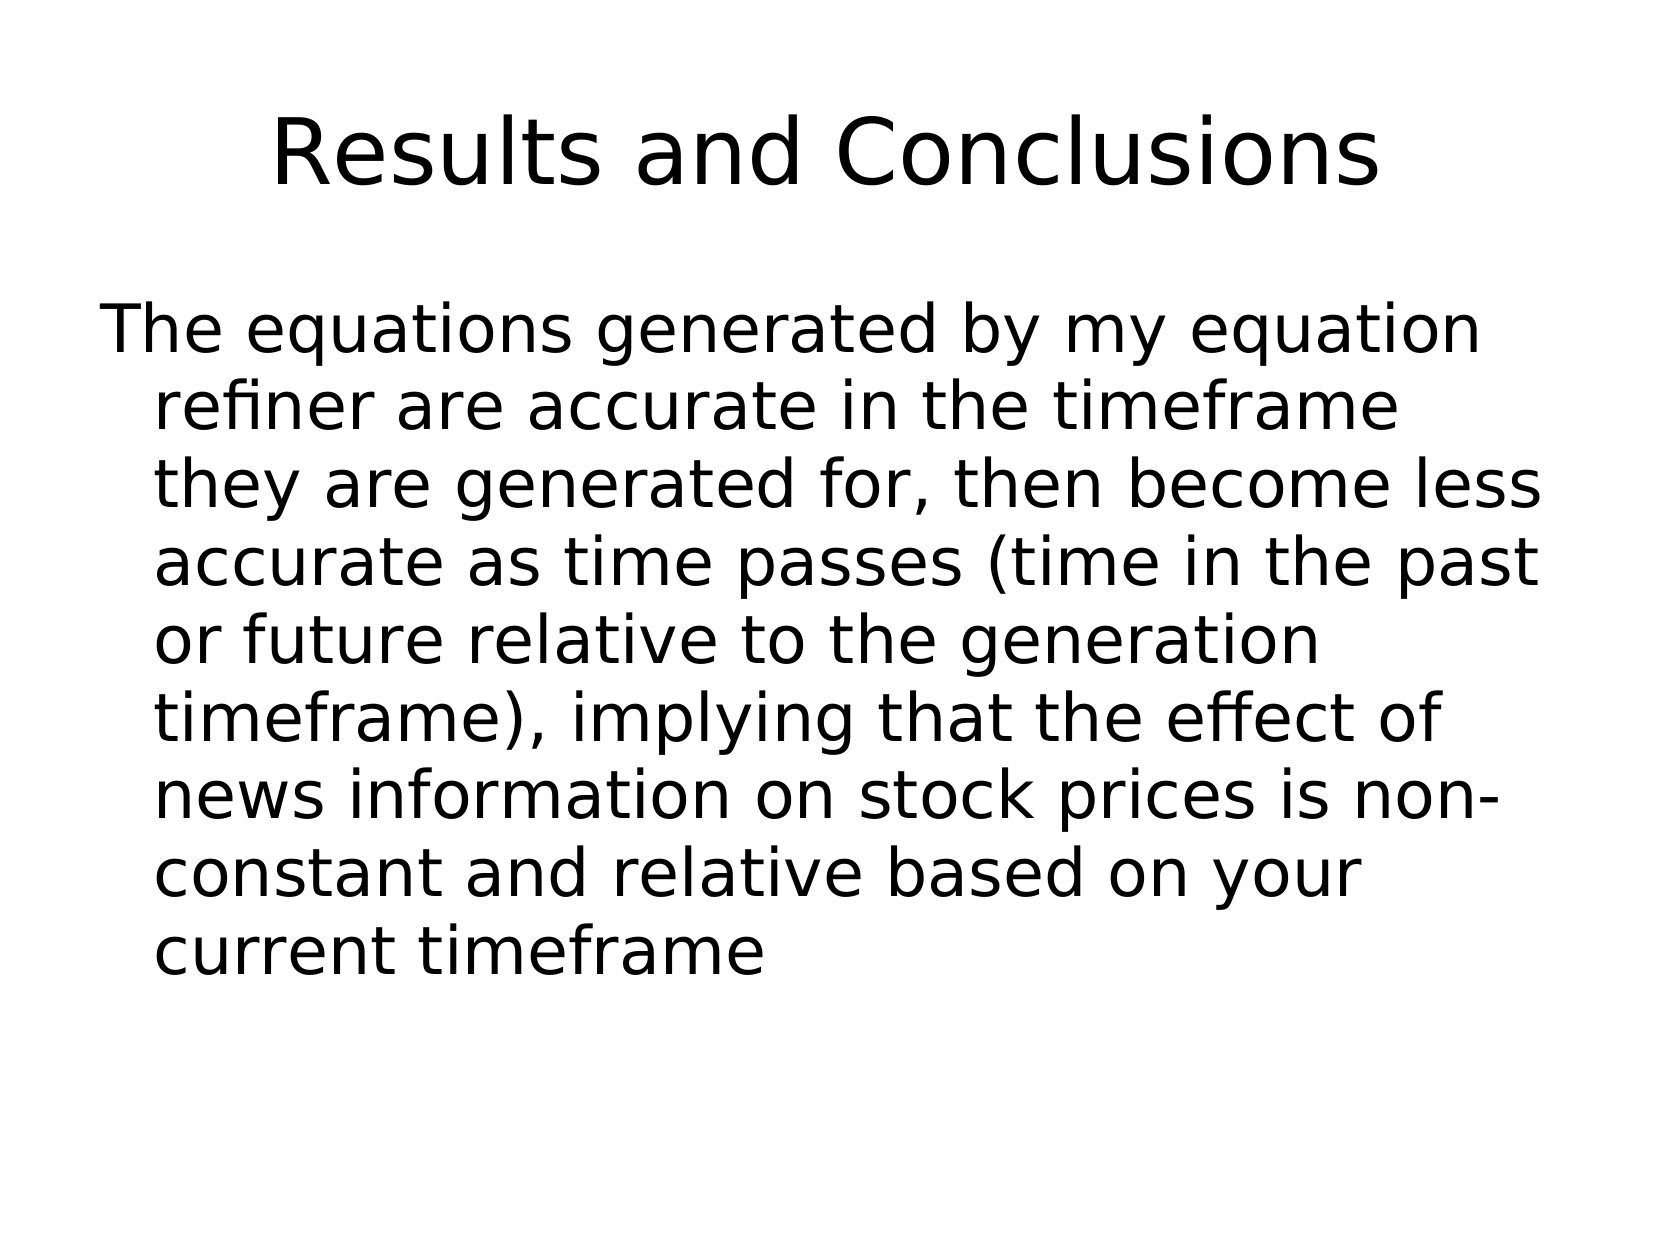

# Results and Conclusions
The equations generated by my equation refiner are accurate in the timeframe they are generated for, then become less accurate as time passes (time in the past or future relative to the generation timeframe), implying that the effect of news information on stock prices is non-constant and relative based on your current timeframe